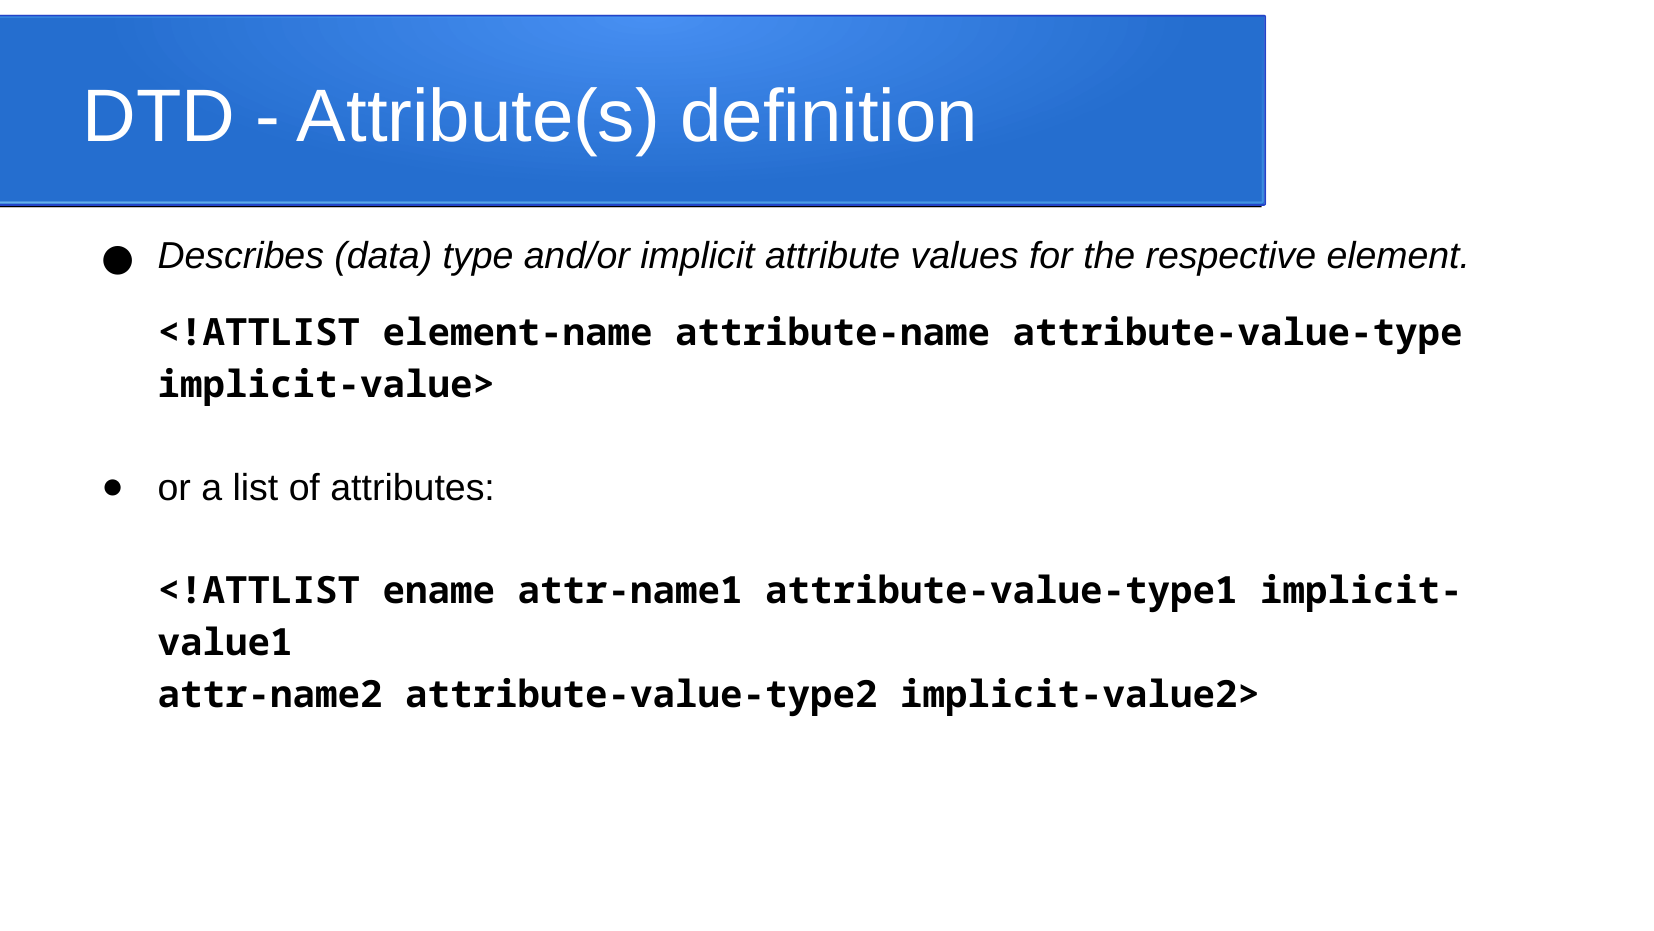

DTD - Attribute(s) definition
Describes (data) type and/or implicit attribute values for the respective element.
<!ATTLIST element-name attribute-name attribute-value-type implicit-value>
or a list of attributes:
<!ATTLIST ename attr-name1 attribute-value-type1 implicit-value1
attr-name2 attribute-value-type2 implicit-value2>